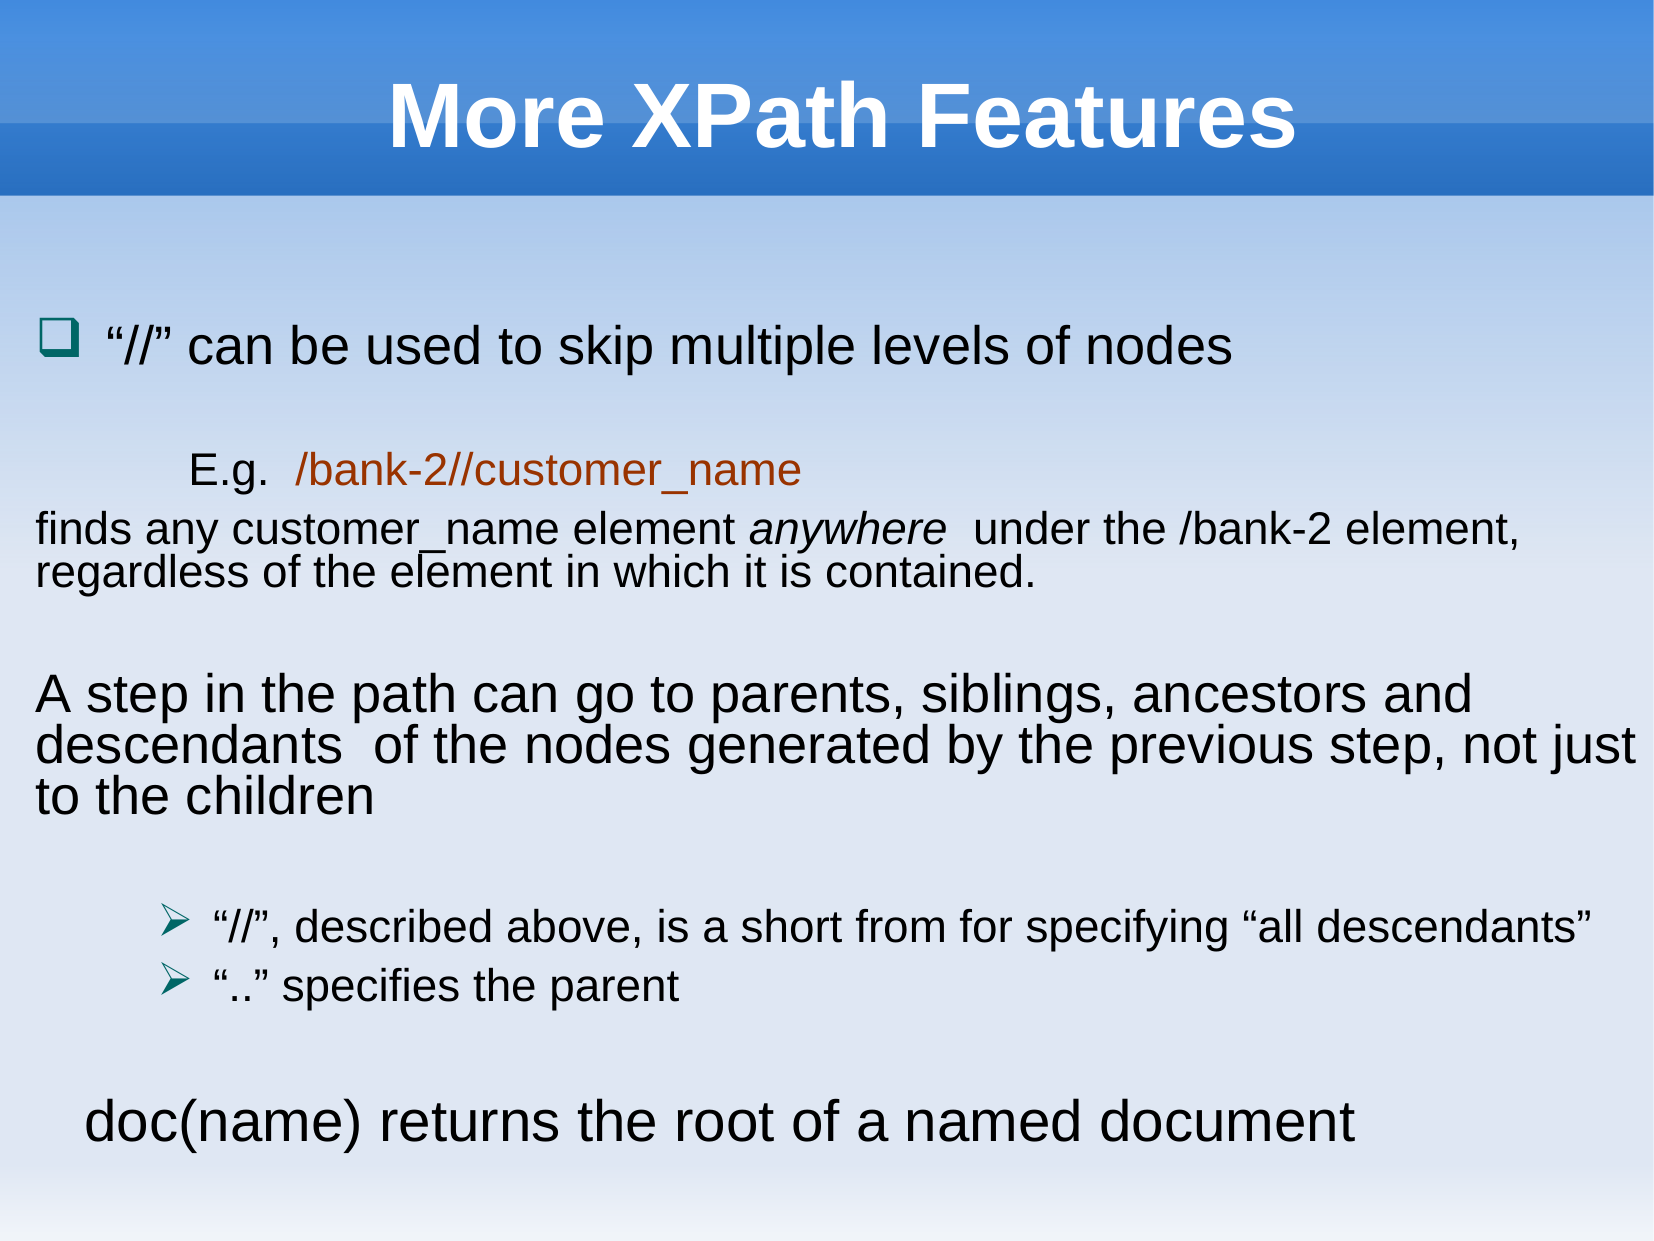

More XPath Features
 “//” can be used to skip multiple levels of nodes
 E.g. /bank-2//customer_name
finds any customer_name element anywhere under the /bank-2 element, regardless of the element in which it is contained.
A step in the path can go to parents, siblings, ancestors and descendants of the nodes generated by the previous step, not just to the children
“//”, described above, is a short from for specifying “all descendants”
“..” specifies the parent
 doc(name) returns the root of a named document